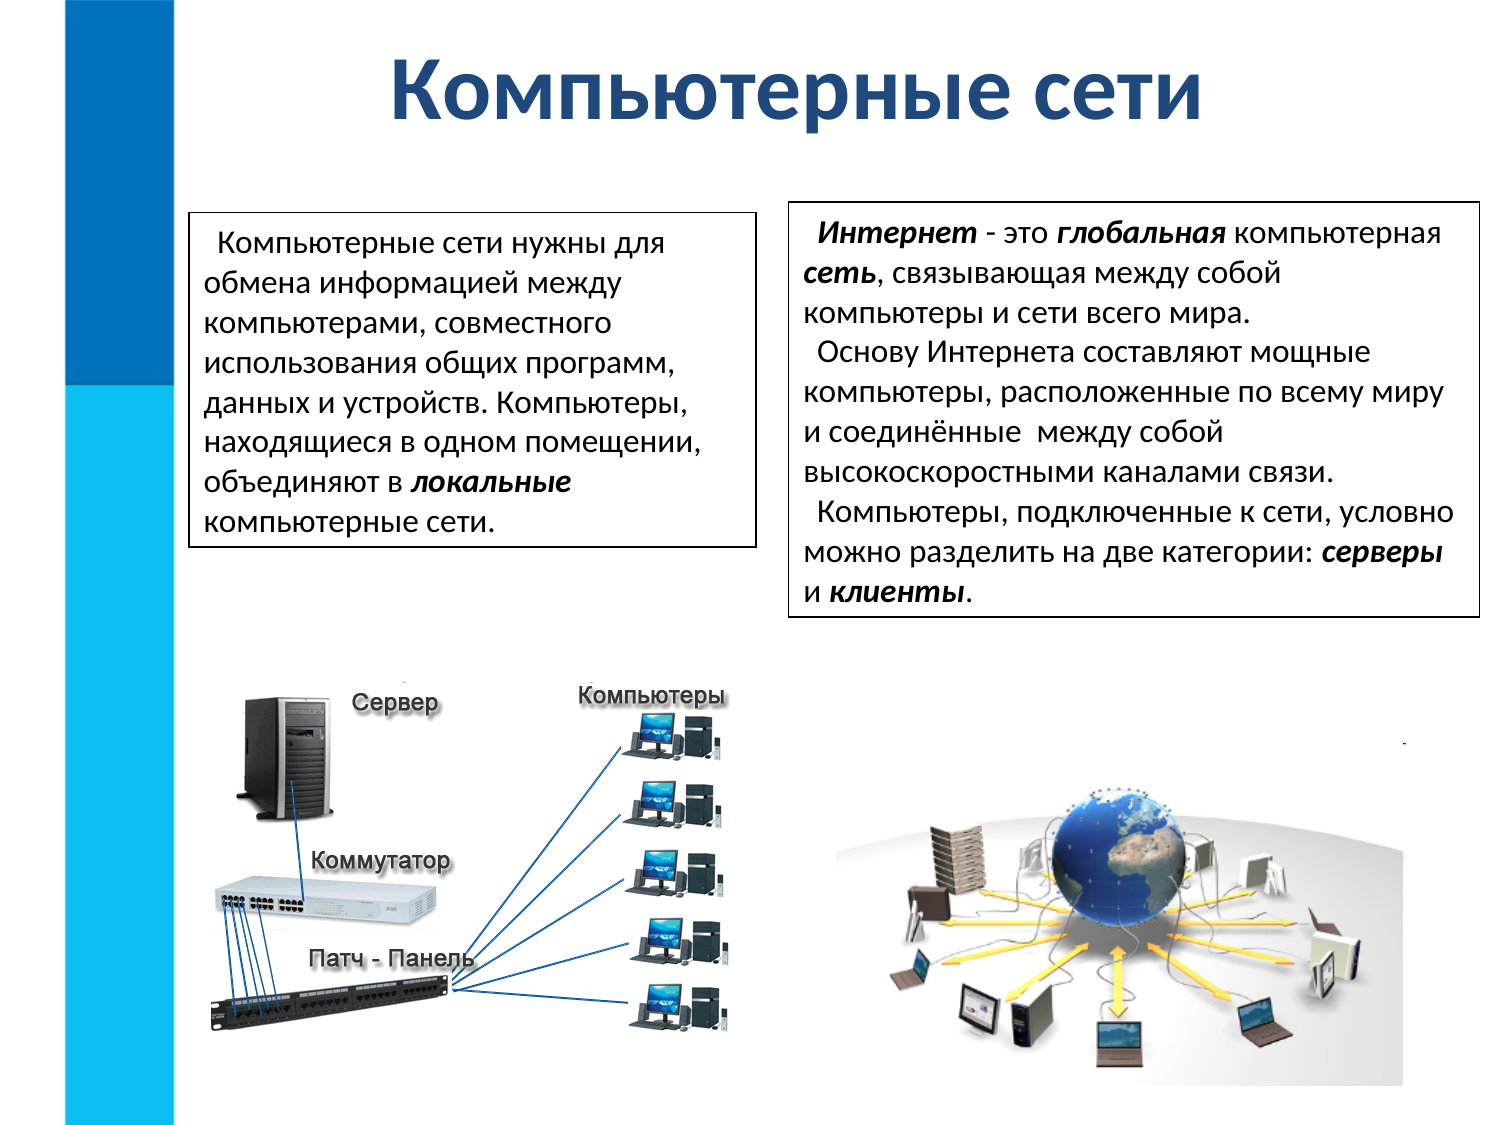

Компьютерные сети
Интернет - это глобальная компьютерная сеть, связывающая между собой компьютеры и сети всего мира.
Основу Интернета составляют мощные компьютеры, расположенные по всему миру и соединённые между собой высокоскоростными каналами связи.
Компьютеры, подключенные к сети, условно можно разделить на две категории: серверы и клиенты.
Компьютерные сети нужны для обмена информацией между компьютерами, совместного использования общих программ, данных и устройств. Компьютеры, находящиеся в одном помещении, объединяют в локальные компьютерные сети.